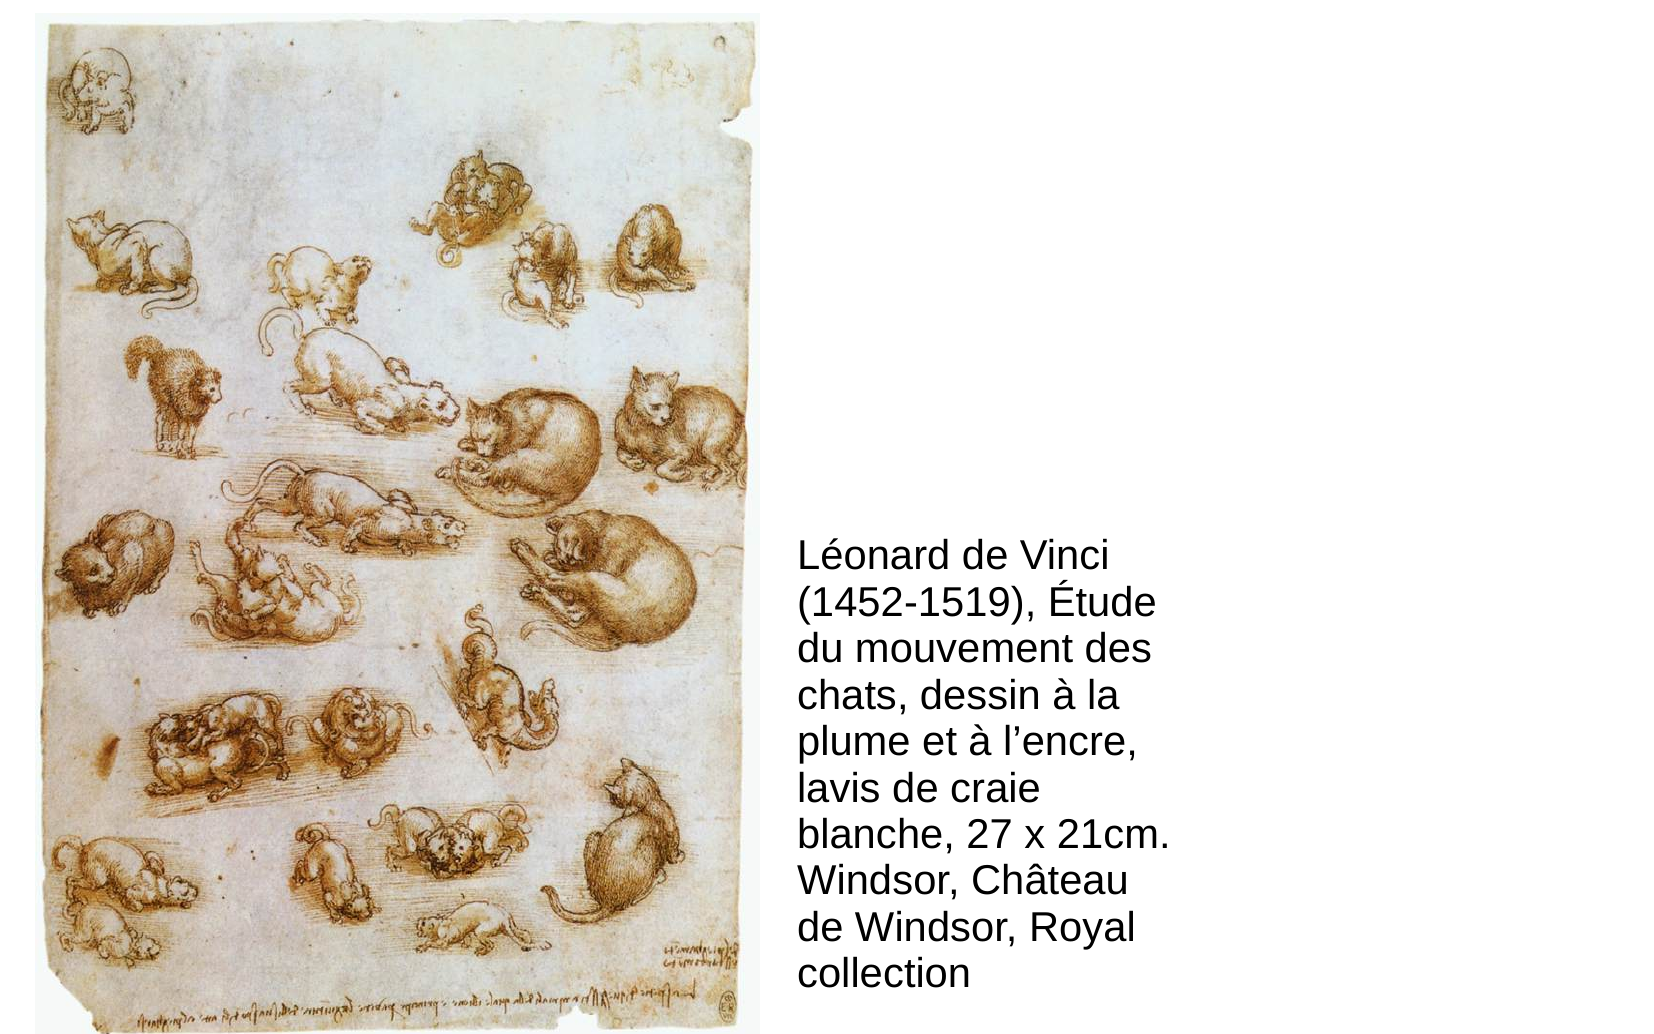

Léonard de Vinci (1452-1519), Étude du mouvement des chats, dessin à la plume et à l’encre, lavis de craie blanche, 27 x 21cm. Windsor, Château de Windsor, Royal collection